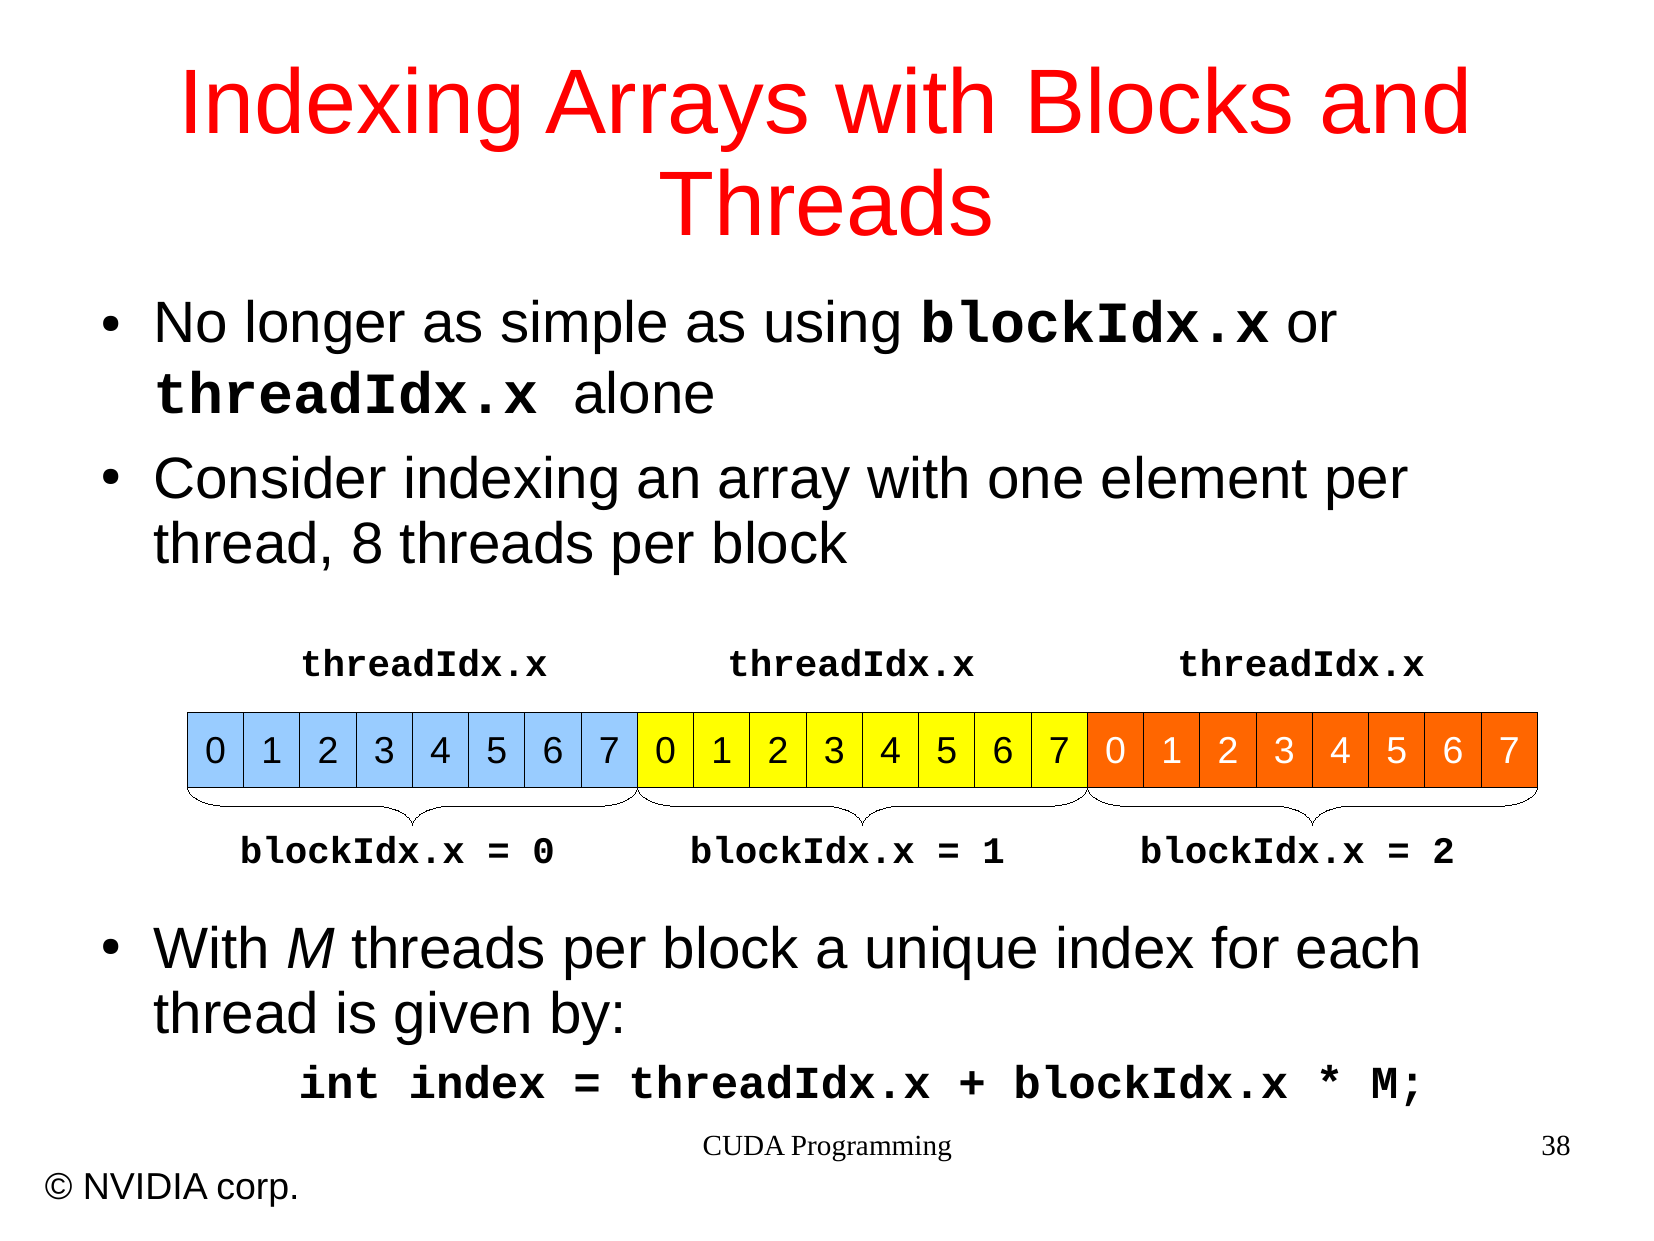

# Indexing Arrays with Blocks and Threads
No longer as simple as using blockIdx.x or threadIdx.x alone
Consider indexing an array with one element per thread, 8 threads per block
With M threads per block a unique index for each thread is given by:
int index = threadIdx.x + blockIdx.x * M;
threadIdx.x
threadIdx.x
threadIdx.x
0
1
2
3
4
5
6
7
0
1
2
3
4
5
6
7
0
1
2
3
4
5
6
7
blockIdx.x = 0
blockIdx.x = 1
blockIdx.x = 2
CUDA Programming
38
© NVIDIA corp.